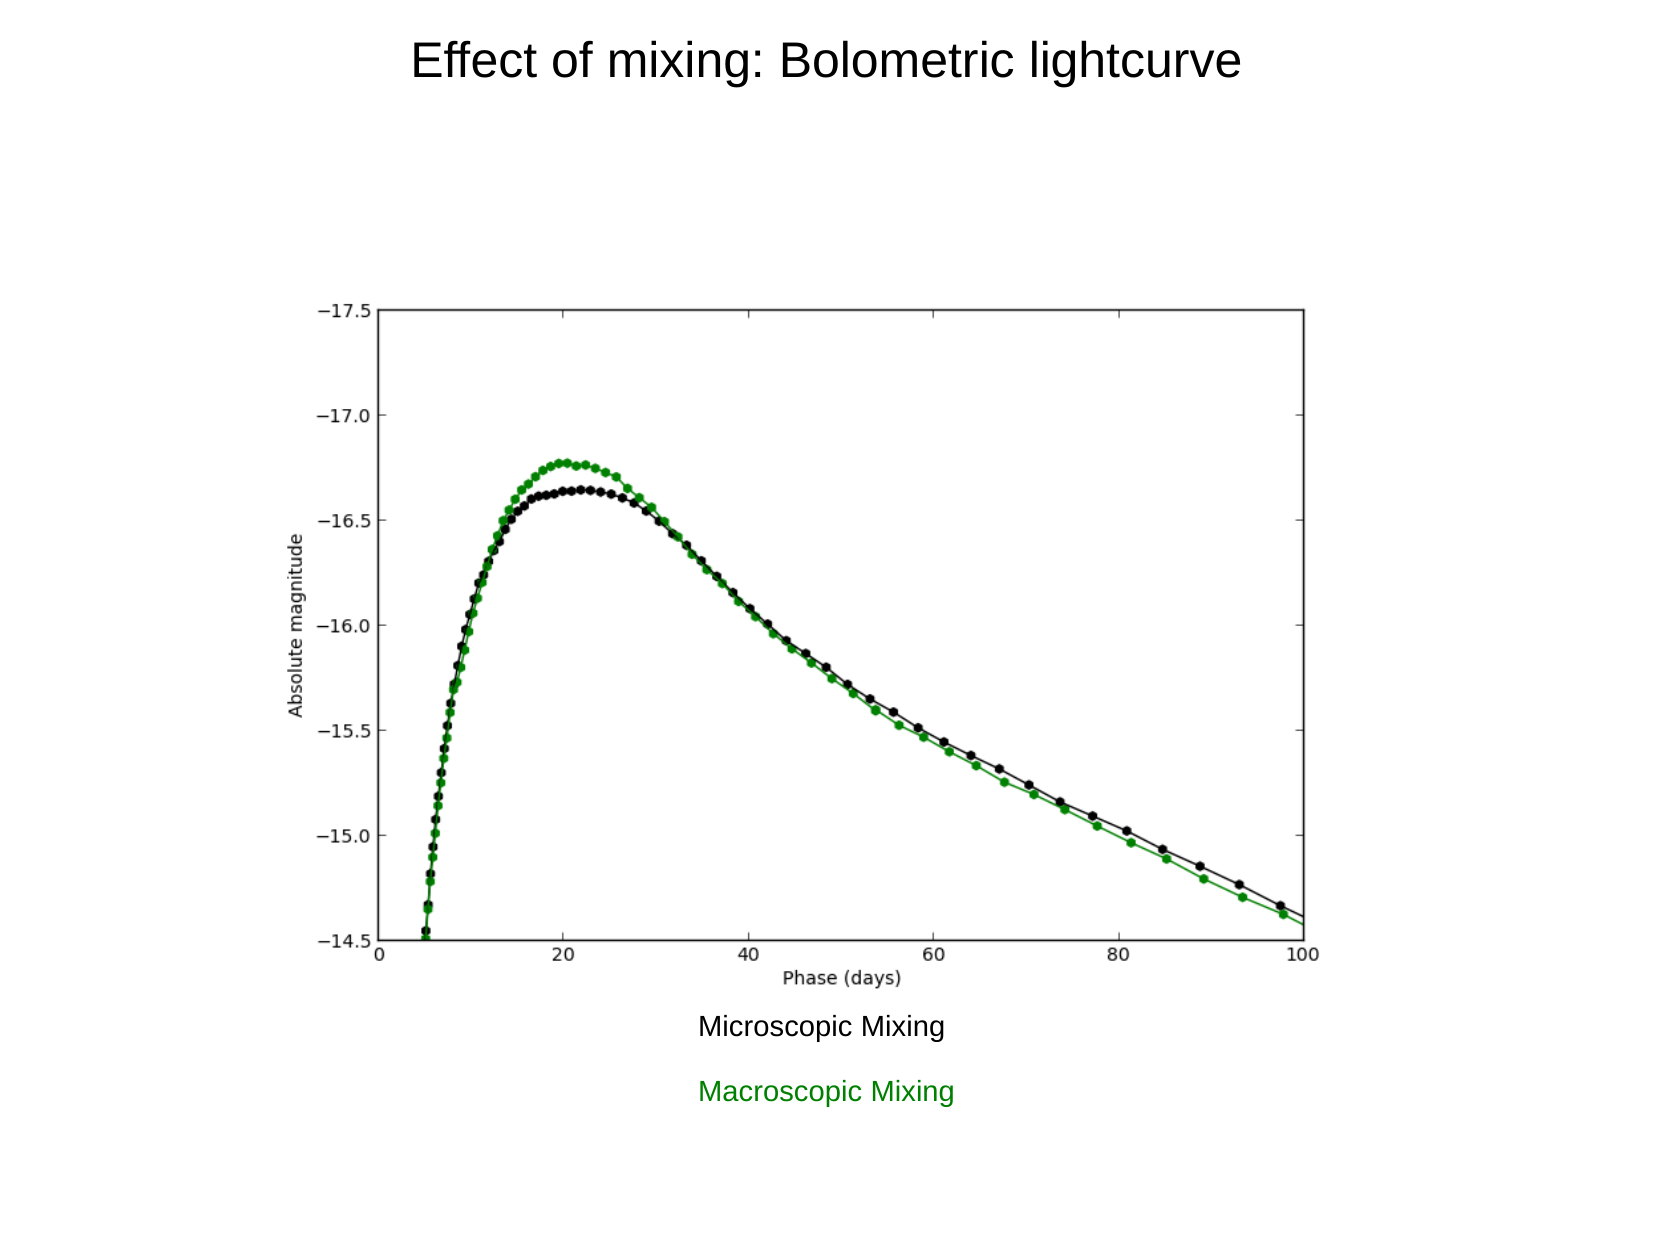

Effect of mixing: Bolometric lightcurve
Microscopic Mixing
Macroscopic Mixing